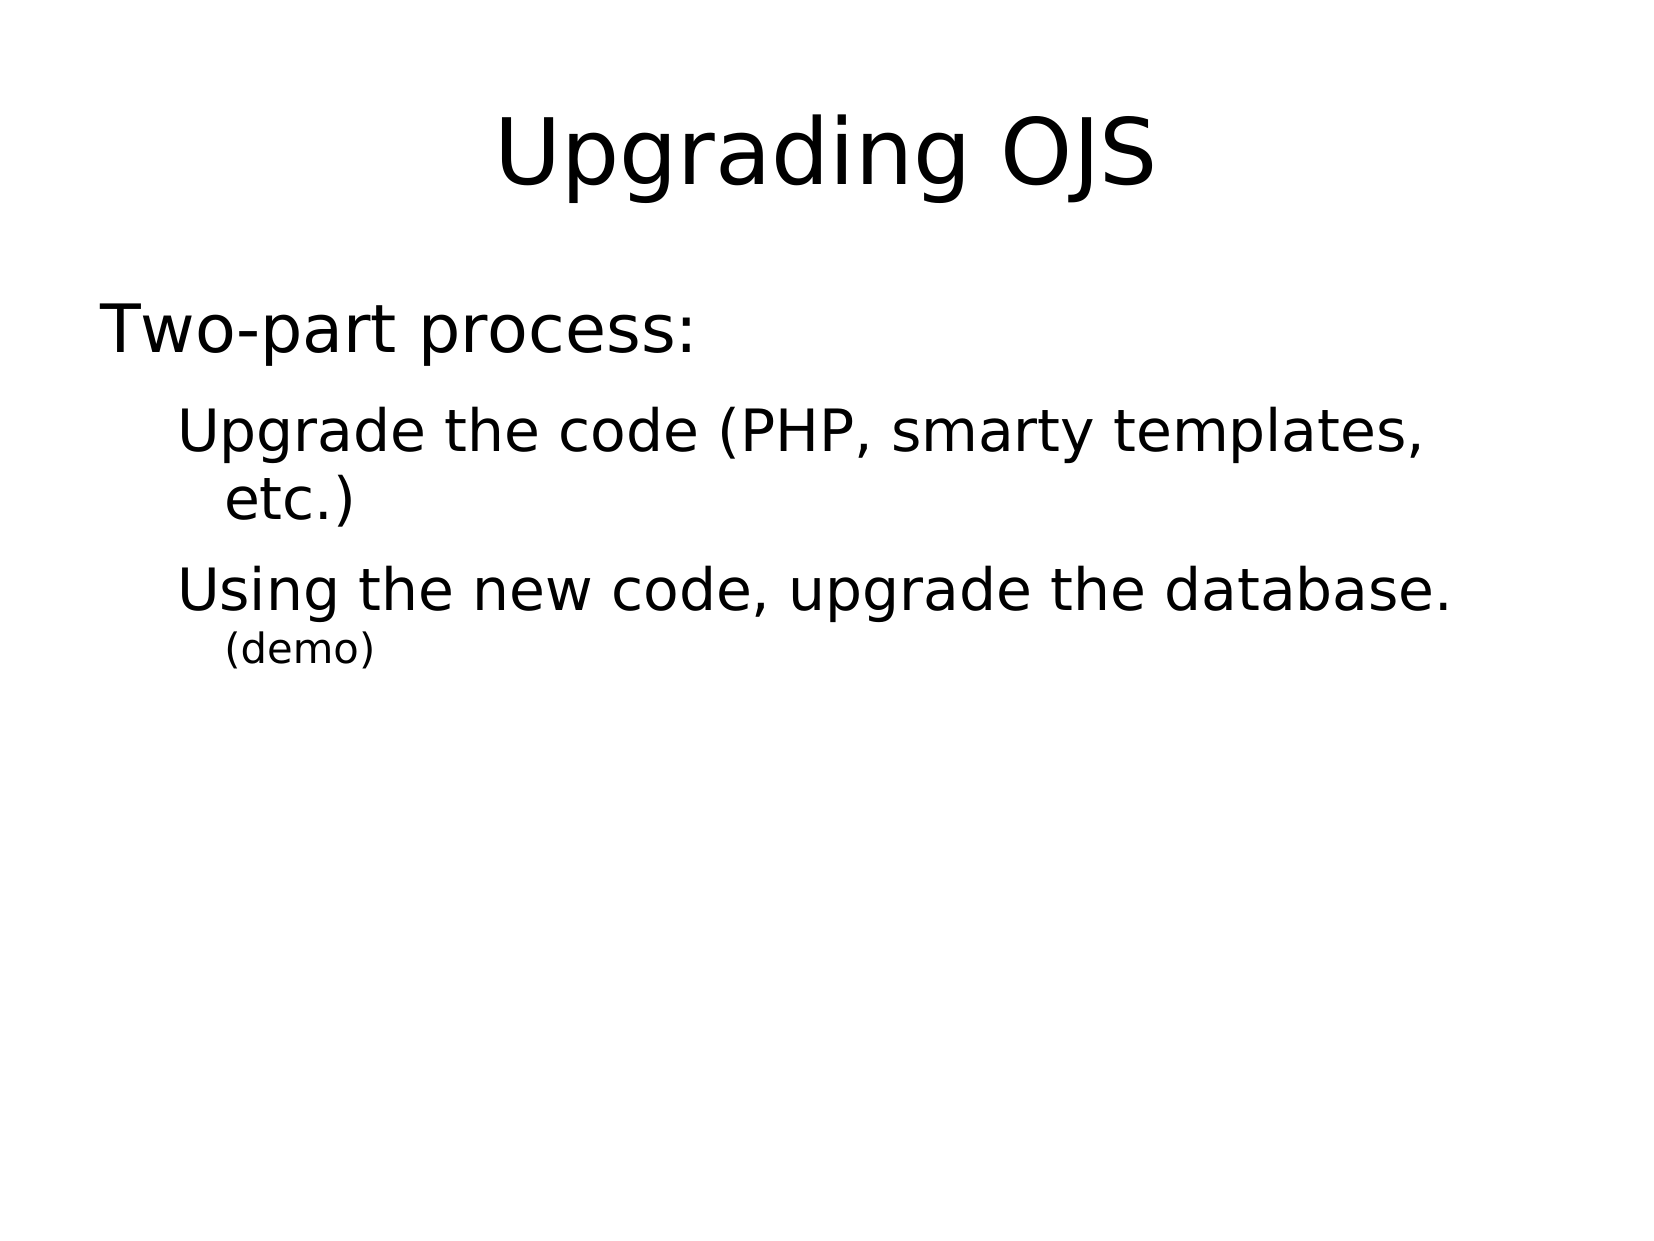

# Upgrading OJS
Two-part process:
Upgrade the code (PHP, smarty templates, etc.)
Using the new code, upgrade the database.
(demo)